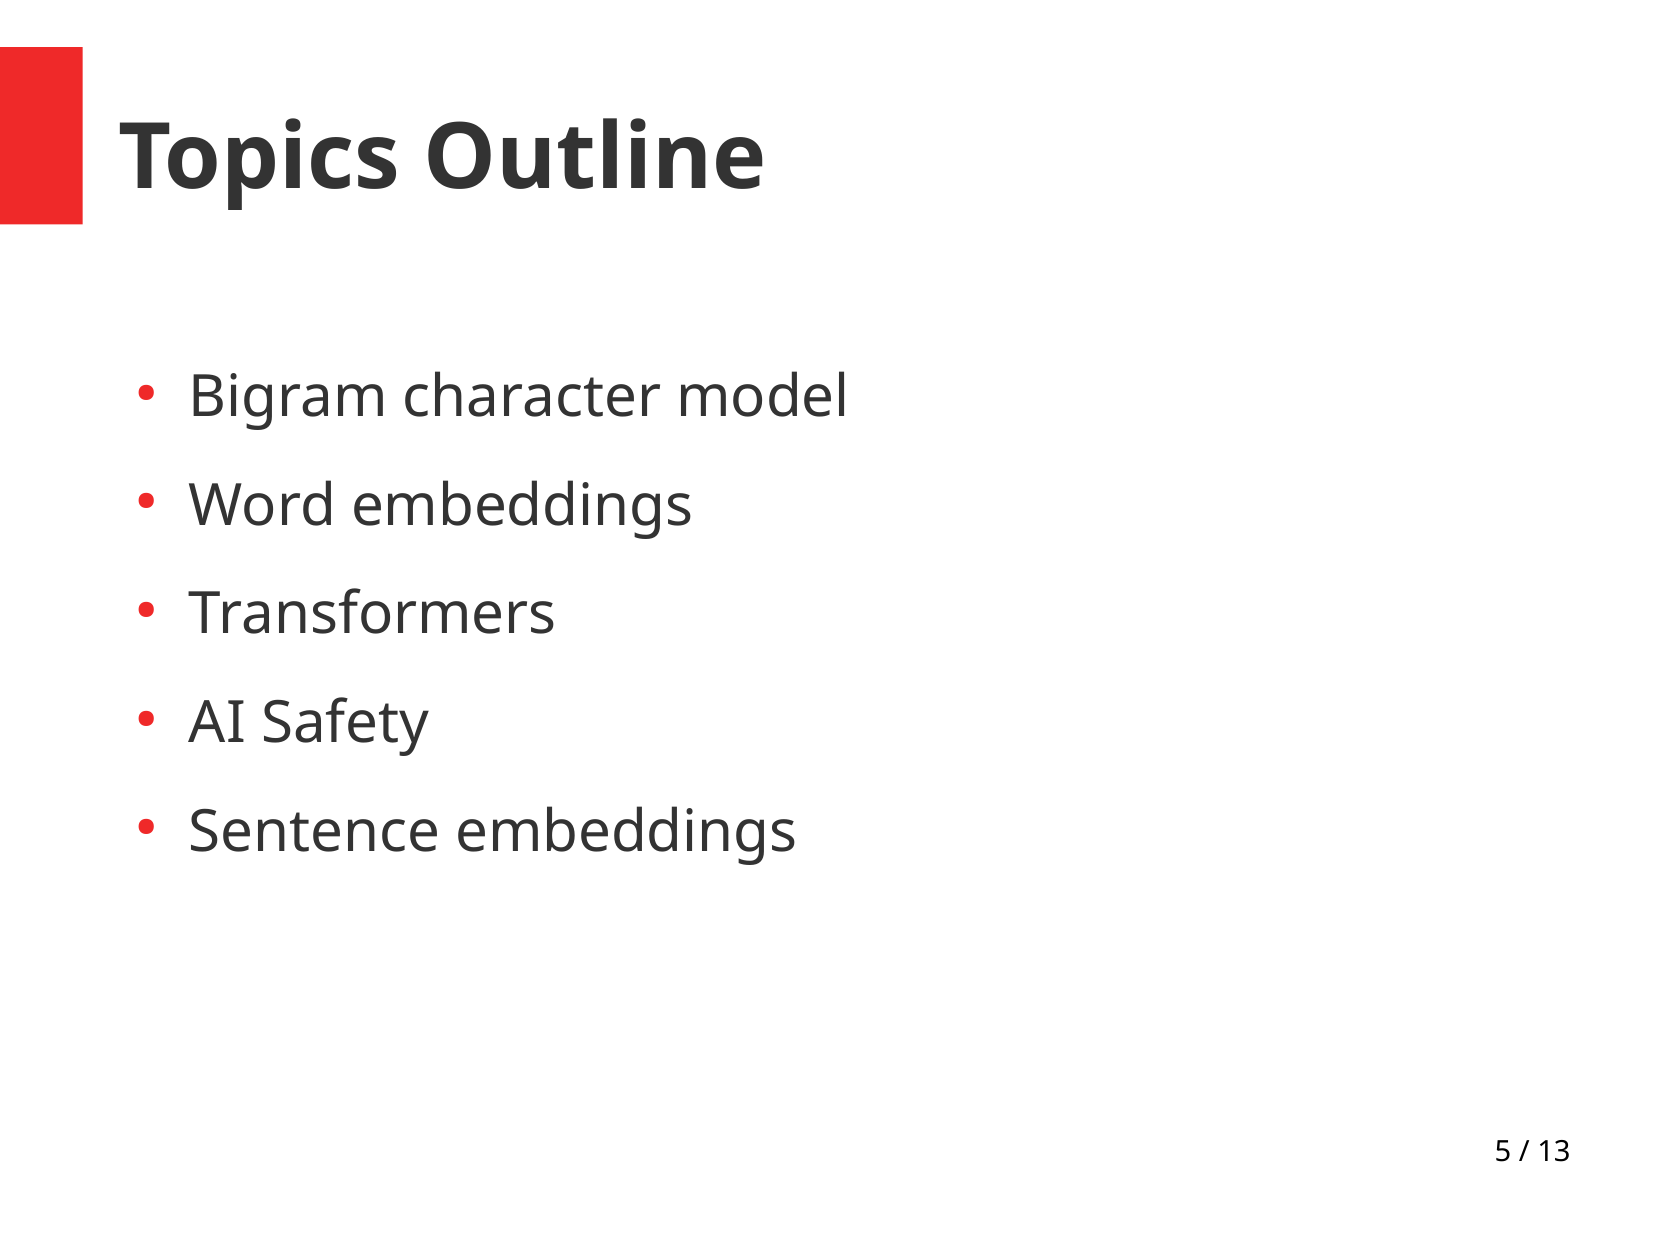

# Topics Outline
Bigram character model
Word embeddings
Transformers
AI Safety
Sentence embeddings
5